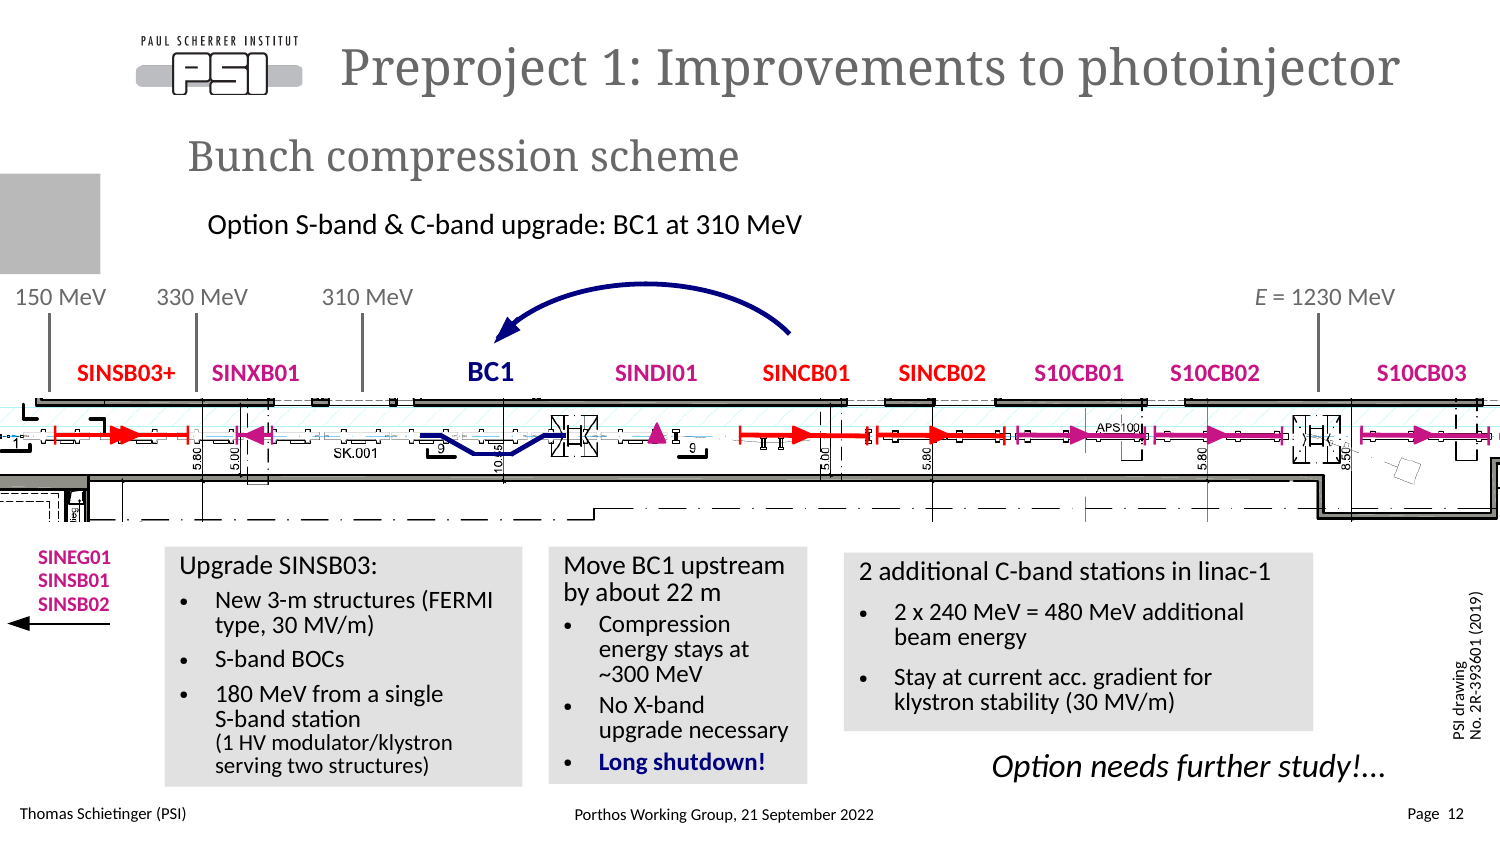

# Preproject 1: Improvements to photoinjector
Bunch compression scheme
Option S-band & C-band upgrade: BC1 at 310 MeV
330 MeV
150 MeV
310 MeV
E = 1230 MeV
BC1
SINXB01
SINDI01
S10CB01
S10CB02
S10CB03
SINSB03+
SINCB01
SINCB02
SINEG01
SINSB01
SINSB02
Upgrade SINSB03:
New 3-m structures (FERMI type, 30 MV/m)
S-band BOCs
180 MeV from a single
S-band station
(1 HV modulator/klystron
serving two structures)
Move BC1 upstream
by about 22 m
Compression energy stays at ~300 MeV
No X-band upgrade necessary
Long shutdown!
2 additional C-band stations in linac-1
2 x 240 MeV = 480 MeV additional beam energy
Stay at current acc. gradient for klystron stability (30 MV/m)
PSI drawing
No. 2R-393601 (2019)
Option needs further study!...